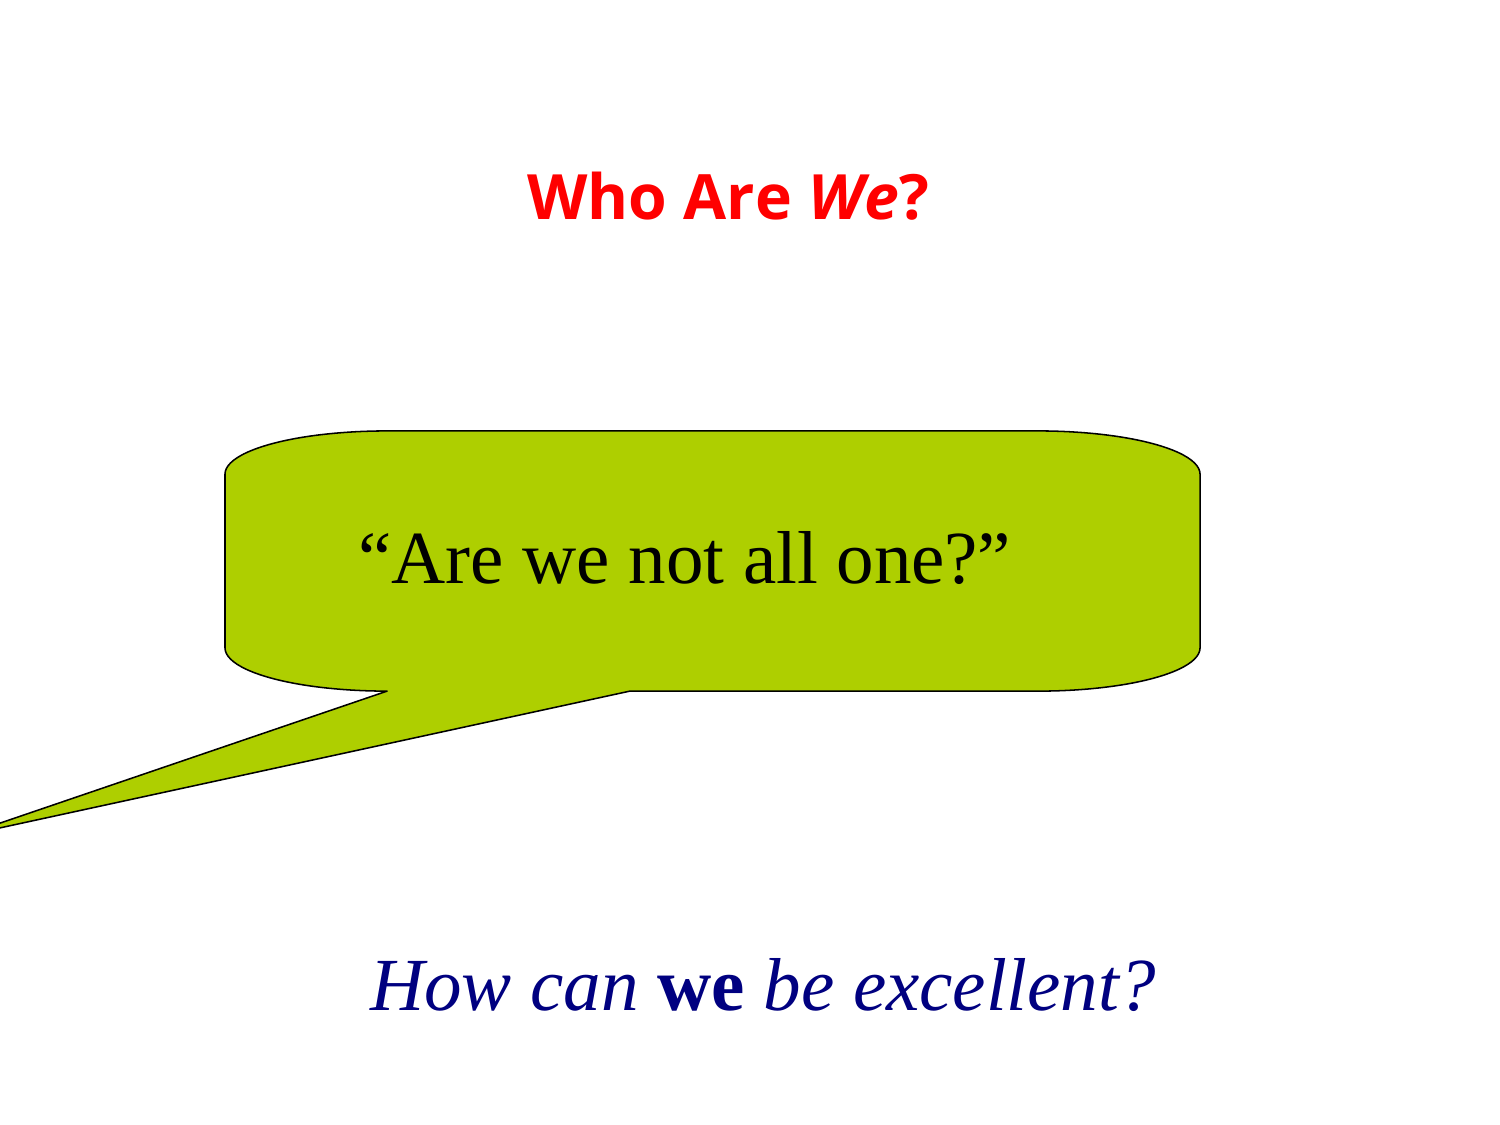

Who Are We?
“Are we not all one?”
How can we be excellent?